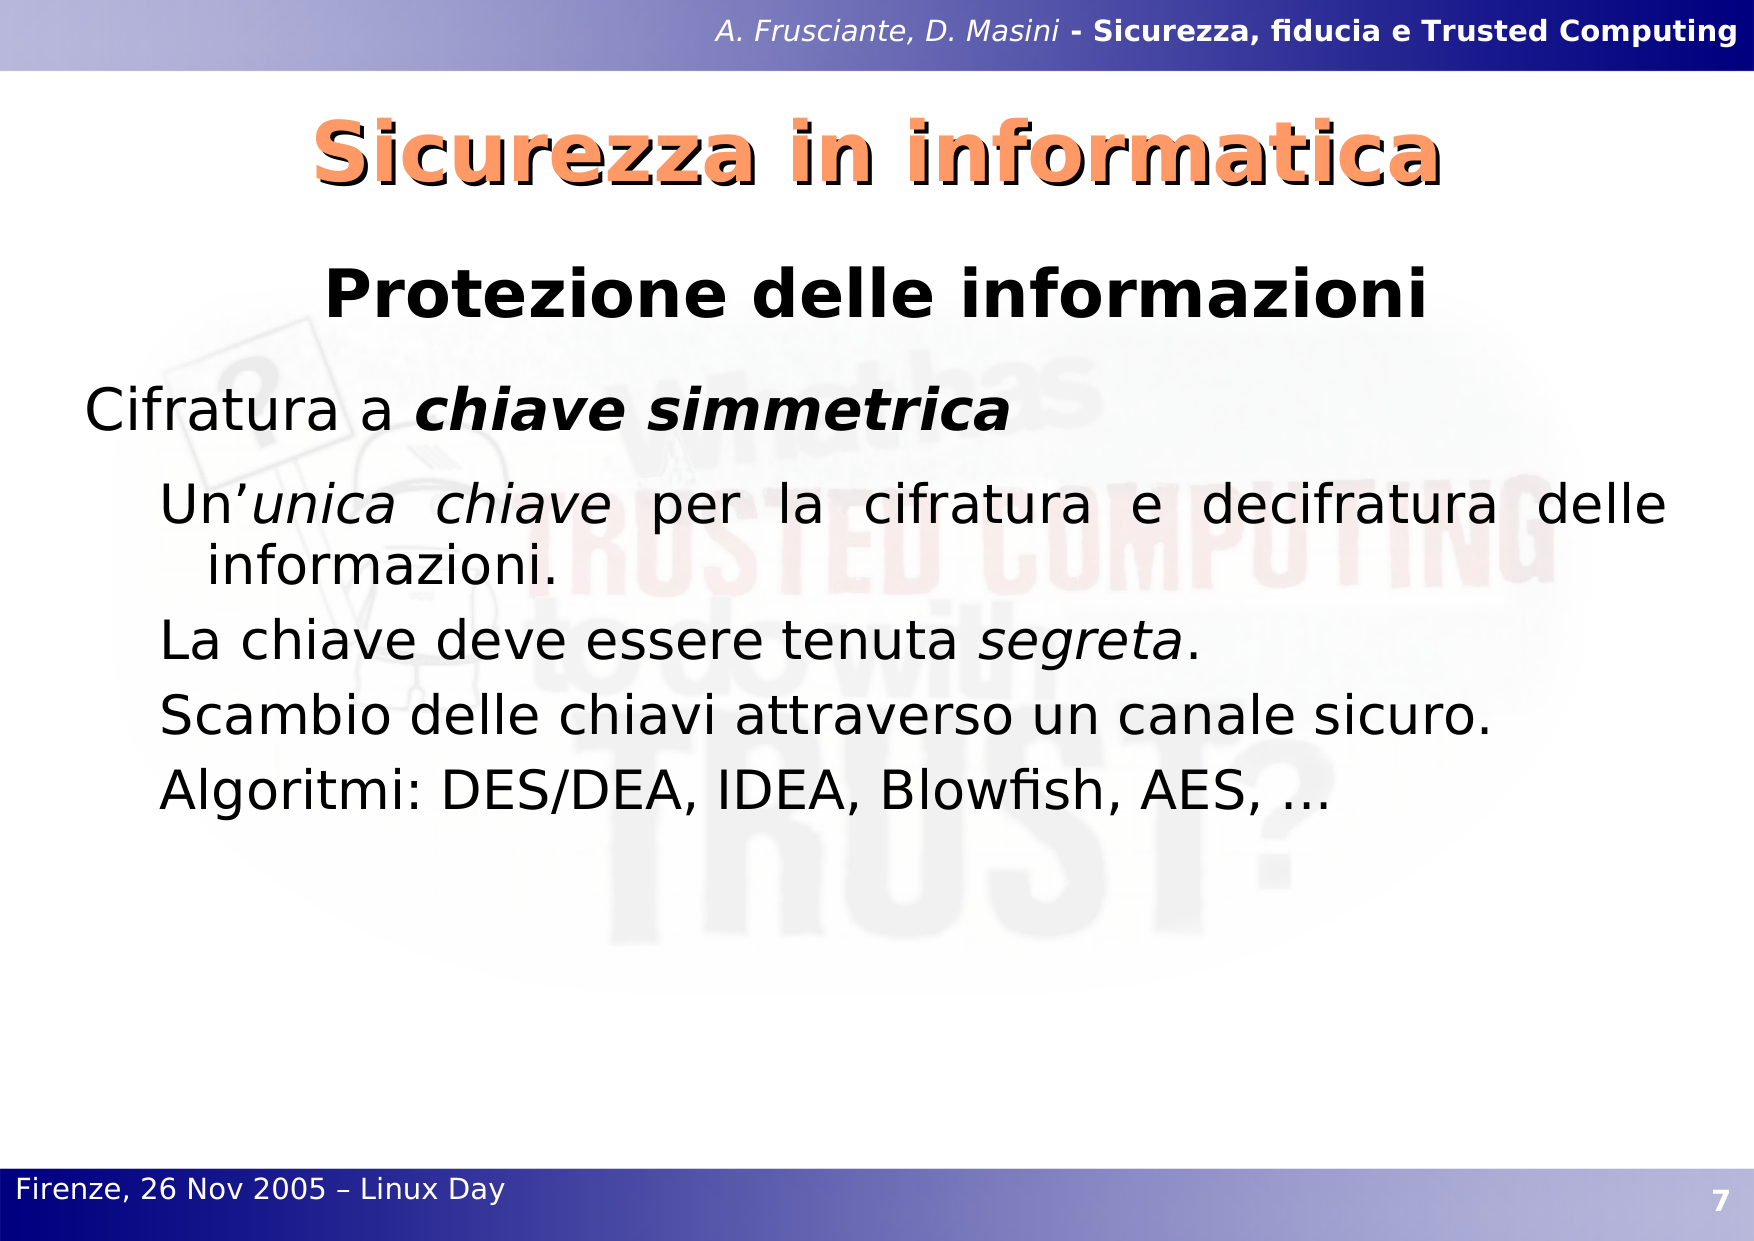

A. Frusciante, D. Masini - Sicurezza, fiducia e Trusted Computing
# Sicurezza in informatica
Protezione delle informazioni
Cifratura a chiave simmetrica
Un’unica chiave per la cifratura e decifratura delle informazioni.
La chiave deve essere tenuta segreta.
Scambio delle chiavi attraverso un canale sicuro.
Algoritmi: DES/DEA, IDEA, Blowfish, AES, ...
Firenze, 26 Nov 2005 – Linux Day